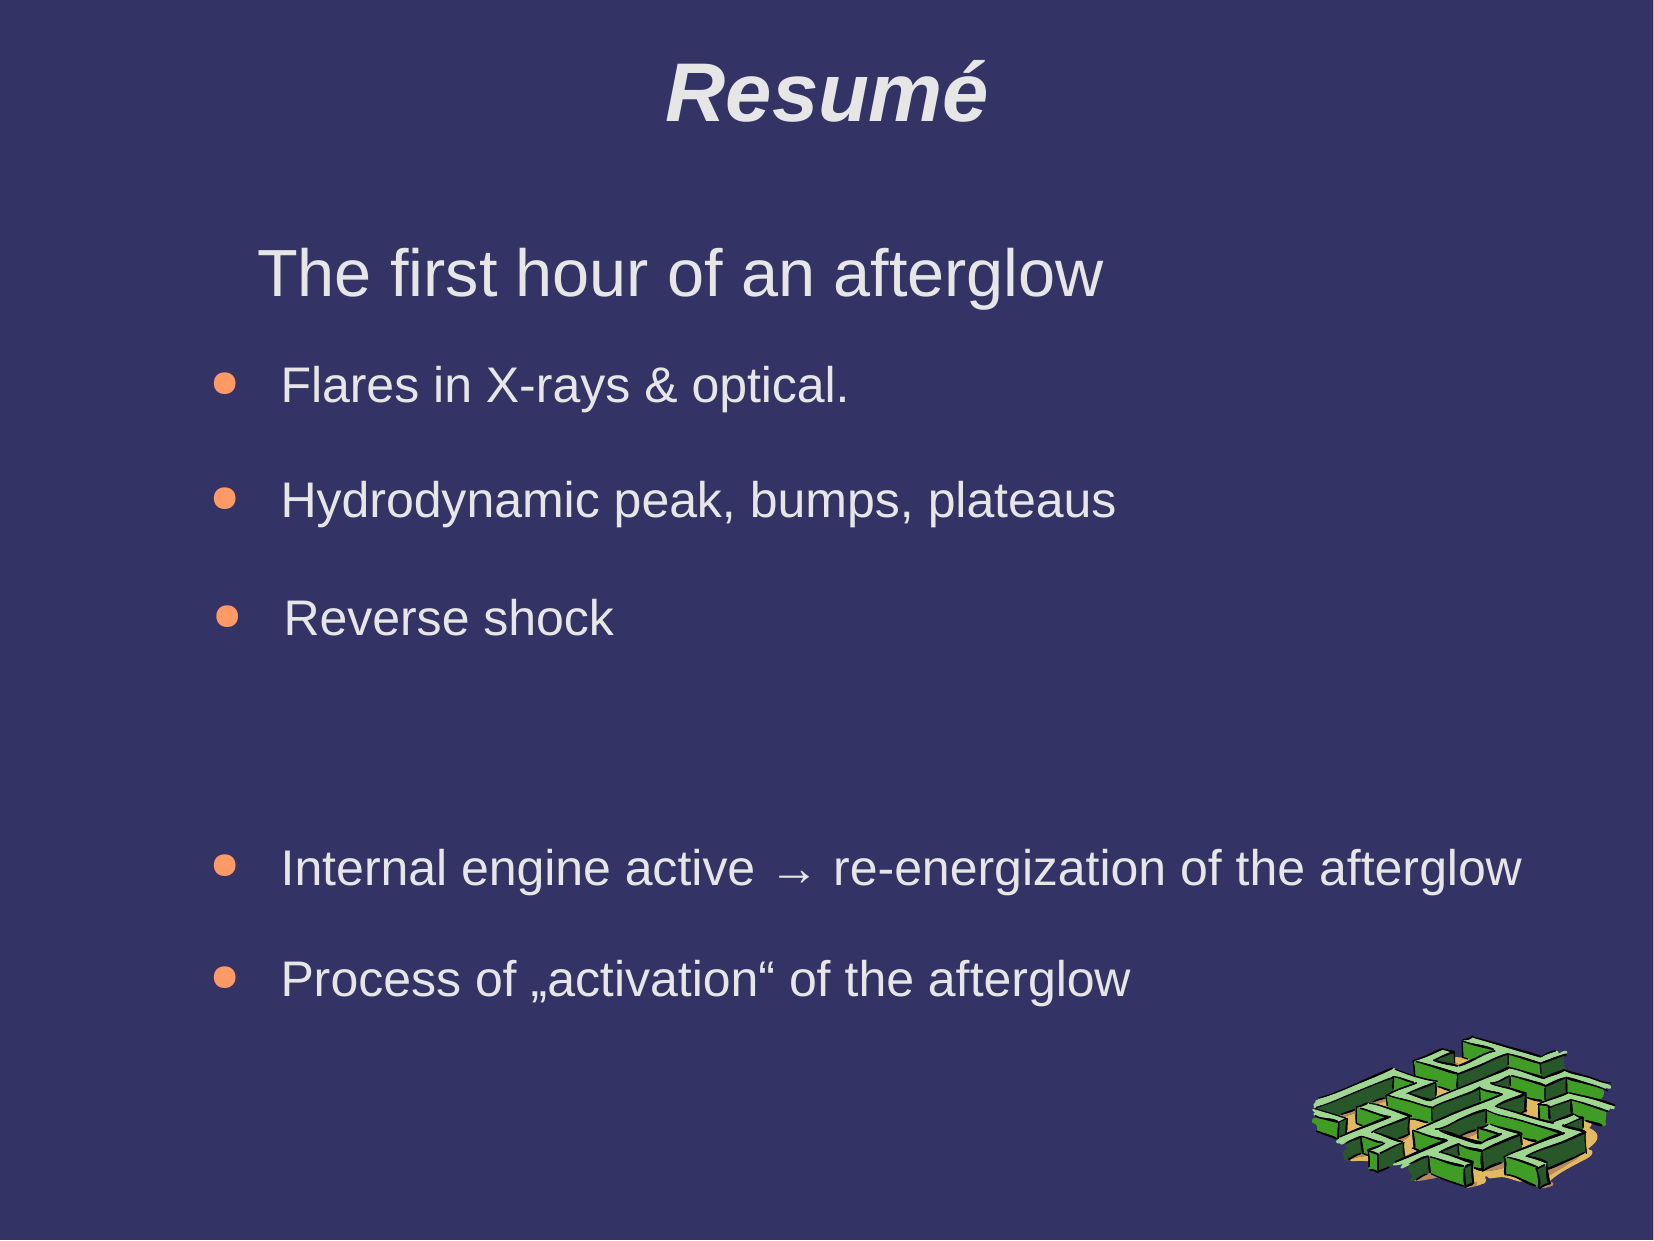

# Resumé
The first hour of an afterglow
Flares in X-rays & optical.
Hydrodynamic peak, bumps, plateaus
Reverse shock
Internal engine active → re-energization of the afterglow
Process of „activation“ of the afterglow